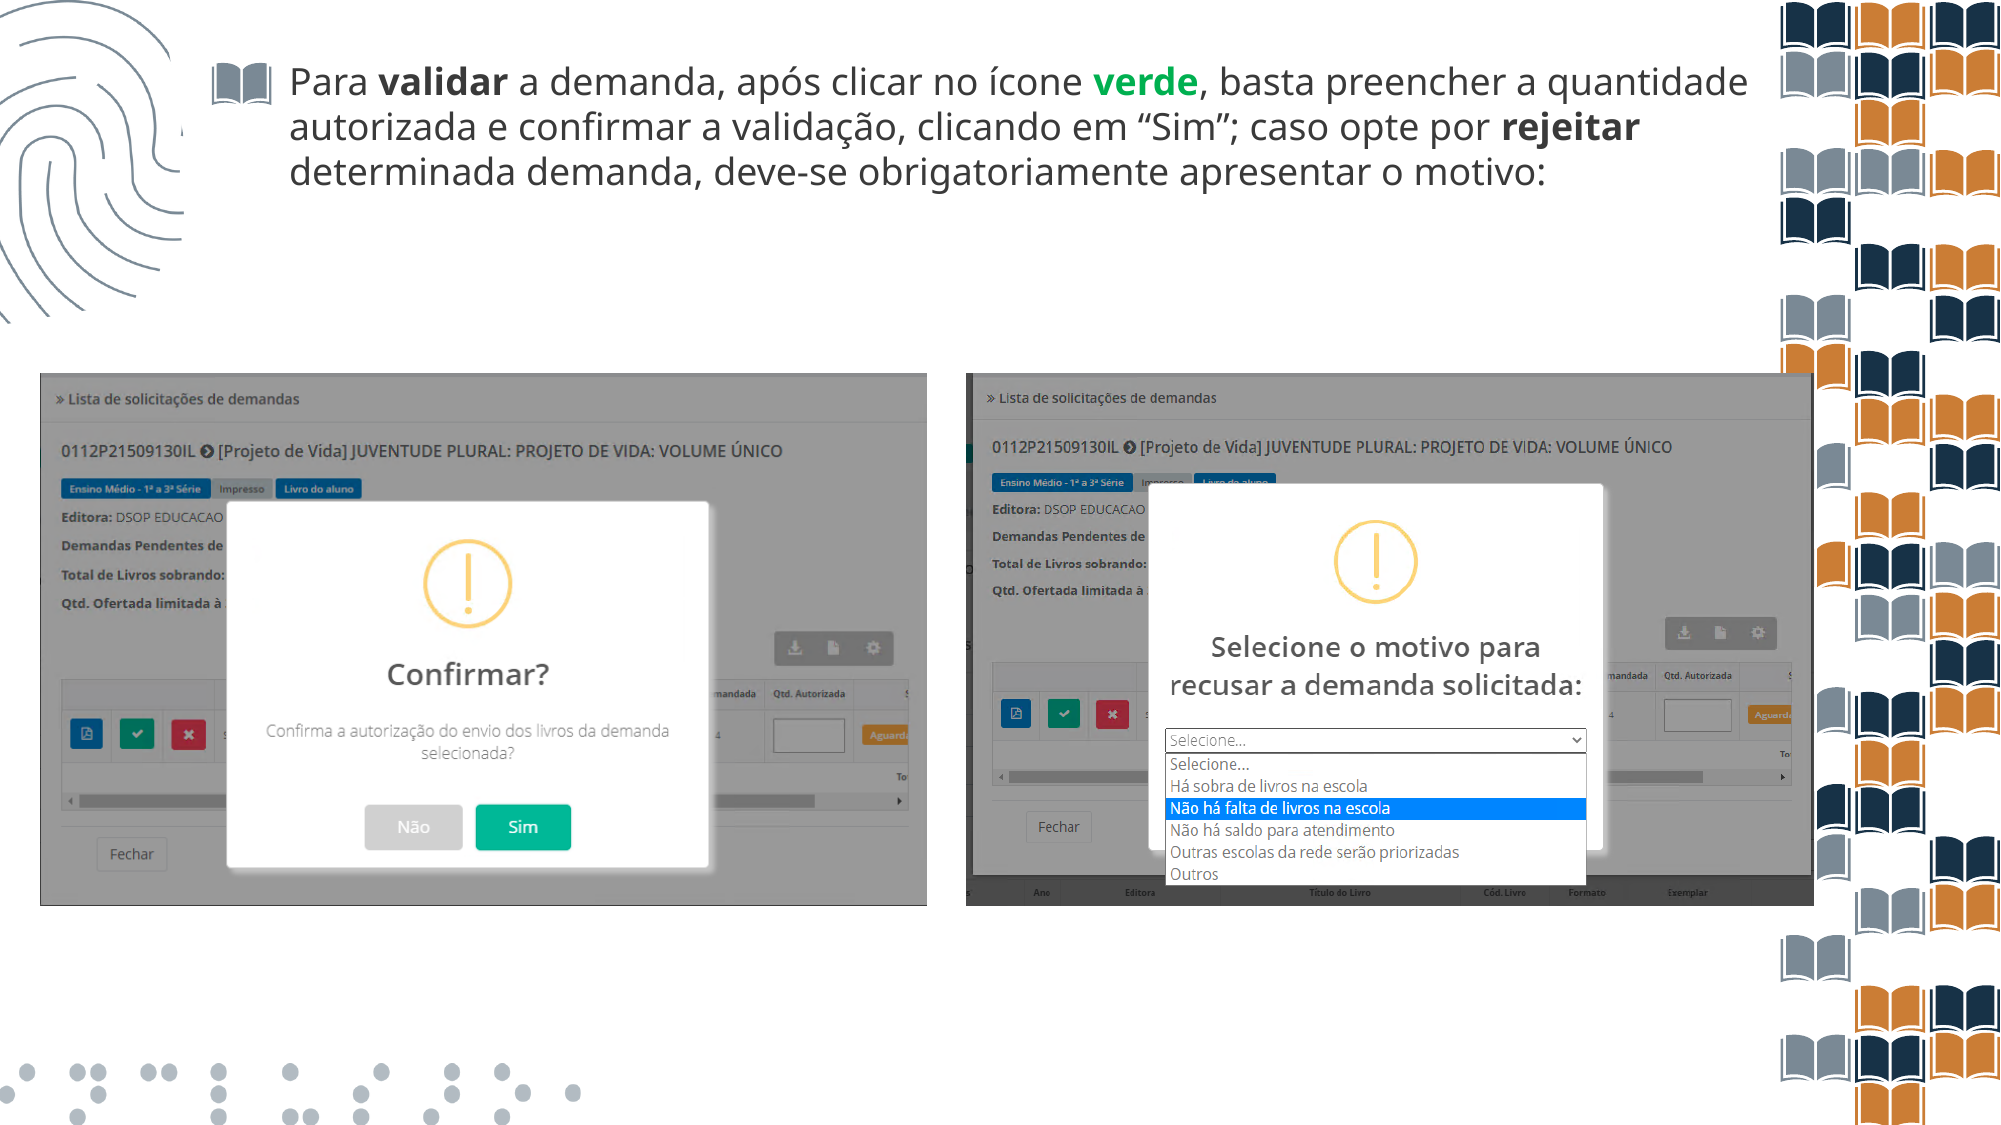

Para validar a demanda, após clicar no ícone verde, basta preencher a quantidade autorizada e confirmar a validação, clicando em “Sim”; caso opte por rejeitar determinada demanda, deve-se obrigatoriamente apresentar o motivo: